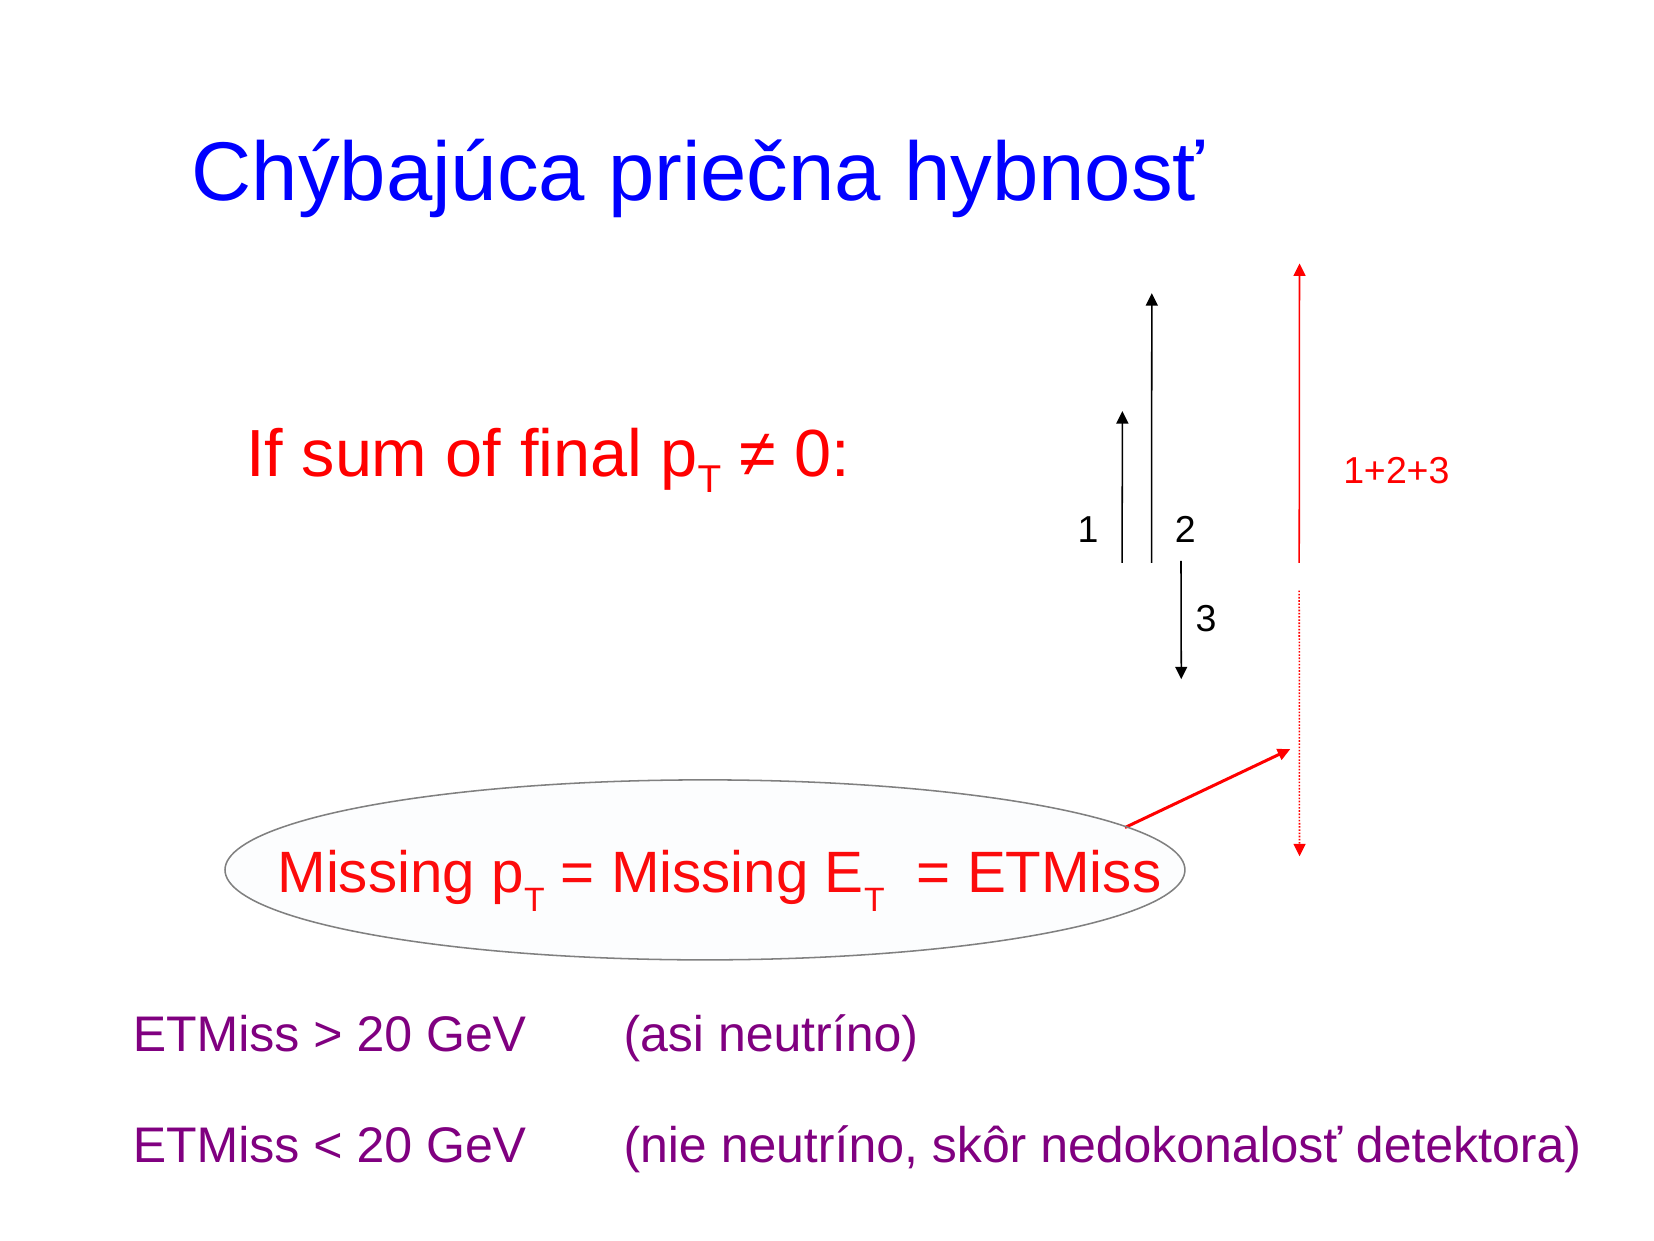

Chýbajúca priečna hybnosť
If sum of final pT ≠ 0:
1+2+3
1
2
3
Missing pT = Missing ET = ETMiss
ETMiss > 20 GeV (asi neutríno)
ETMiss < 20 GeV (nie neutríno, skôr nedokonalosť detektora)